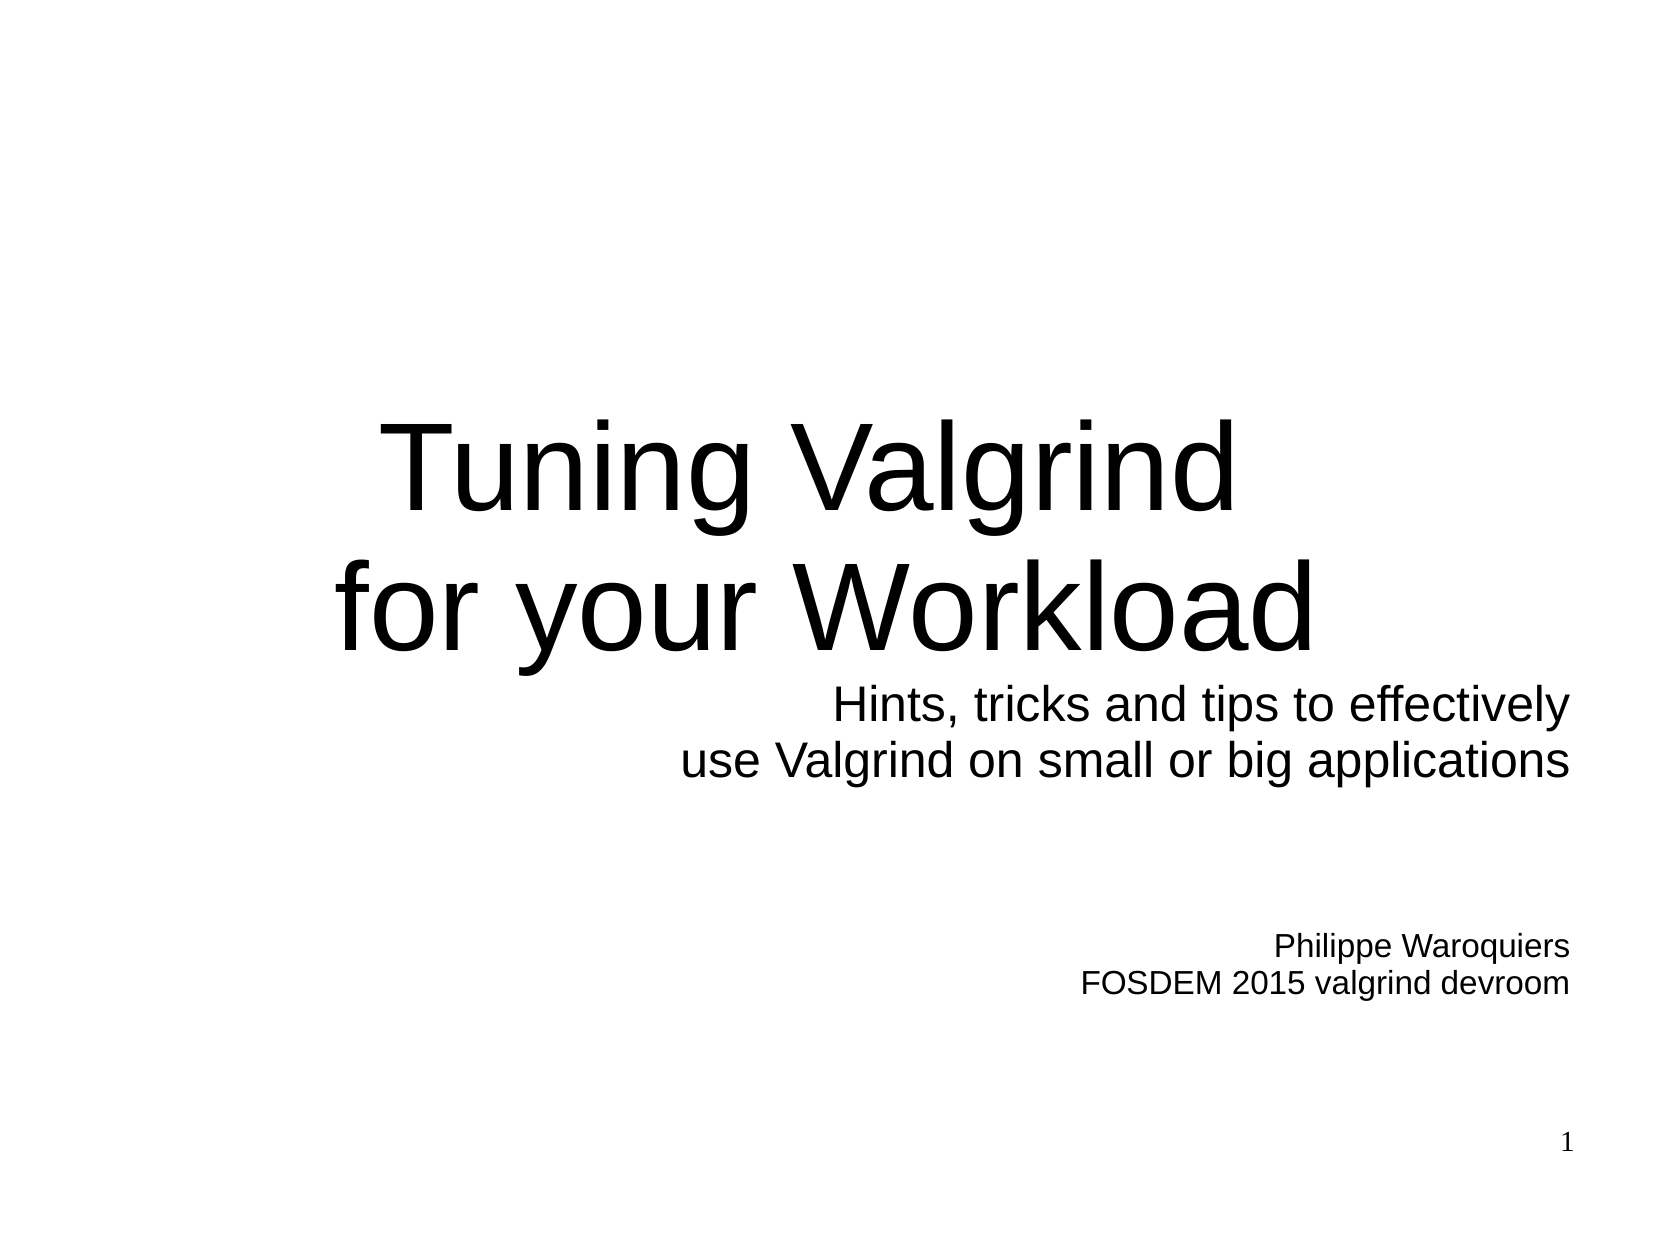

#
Tuning Valgrind
for your Workload
Hints, tricks and tips to effectively
 use Valgrind on small or big applications
Philippe Waroquiers
	FOSDEM 2015 valgrind devroom
1